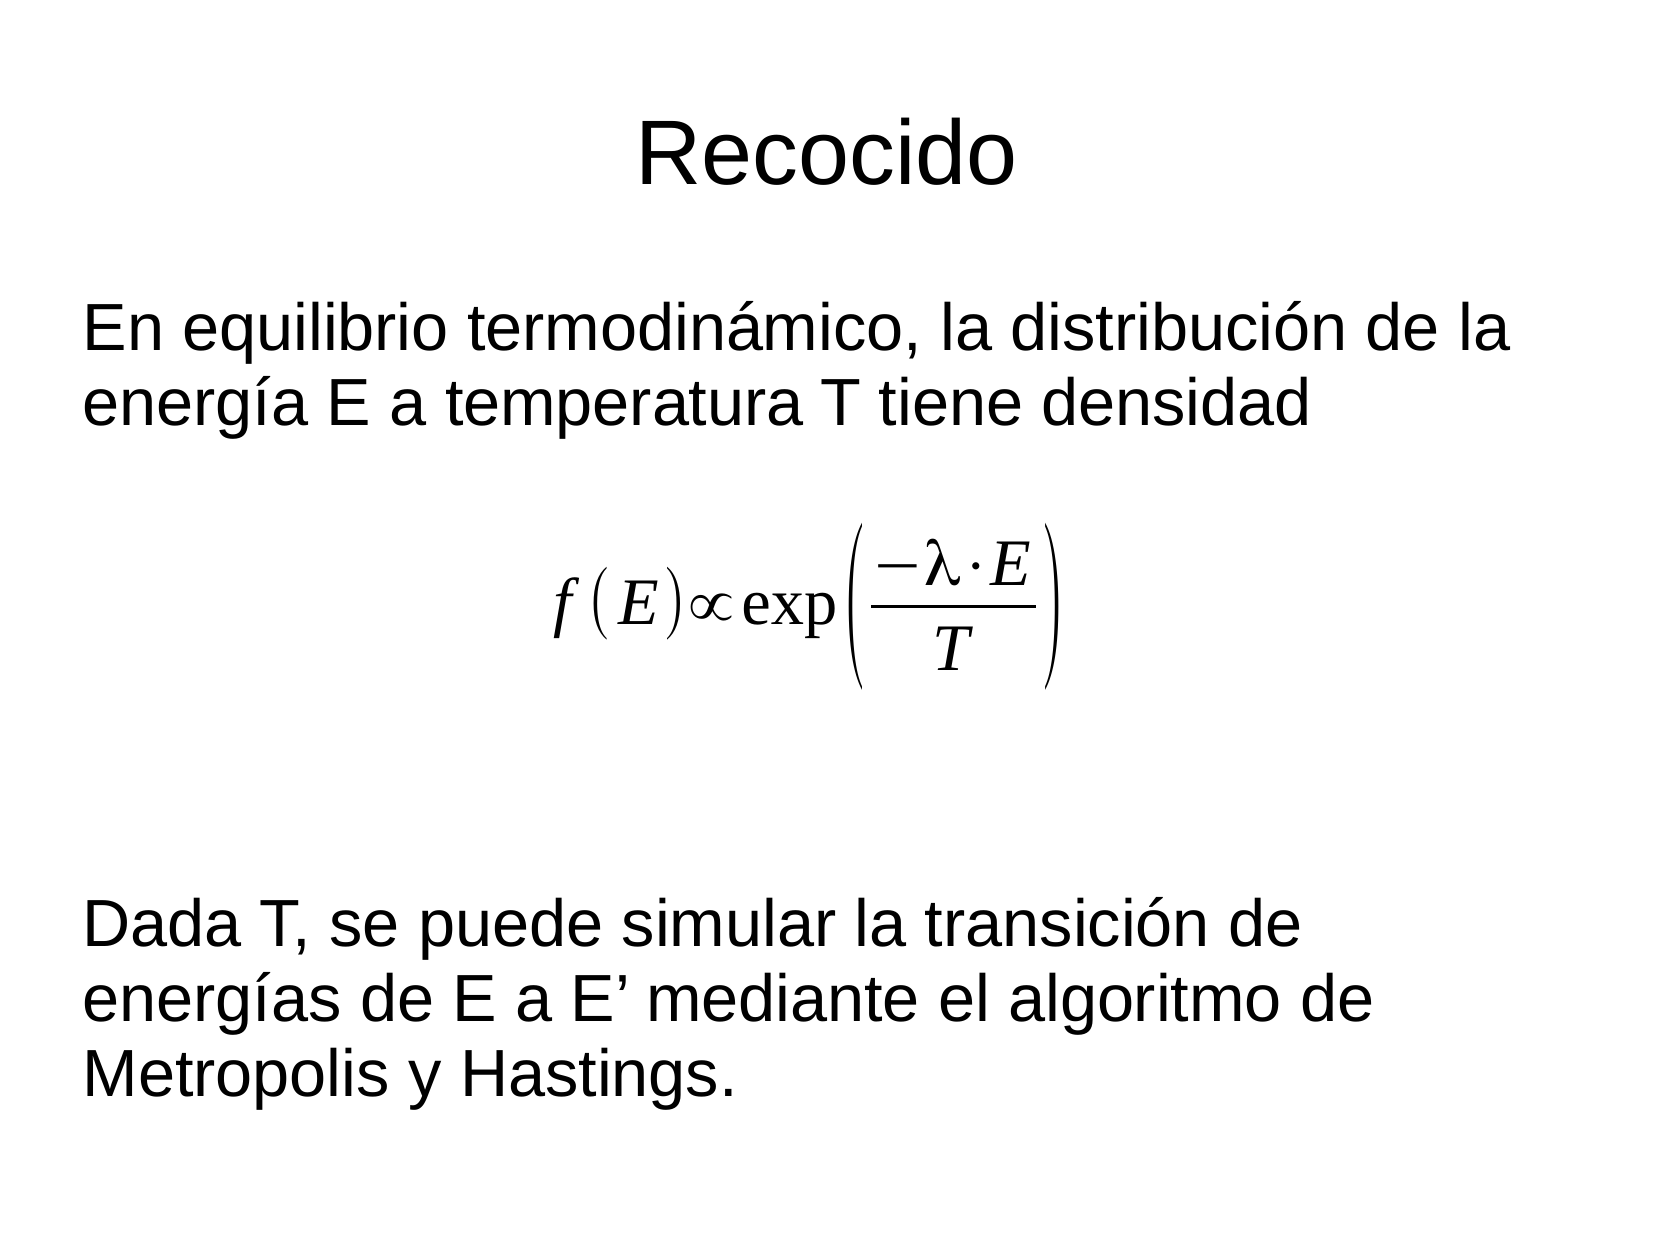

# Recocido
En equilibrio termodinámico, la distribución de la energía E a temperatura T tiene densidad
Dada T, se puede simular la transición de energías de E a E’ mediante el algoritmo de Metropolis y Hastings.